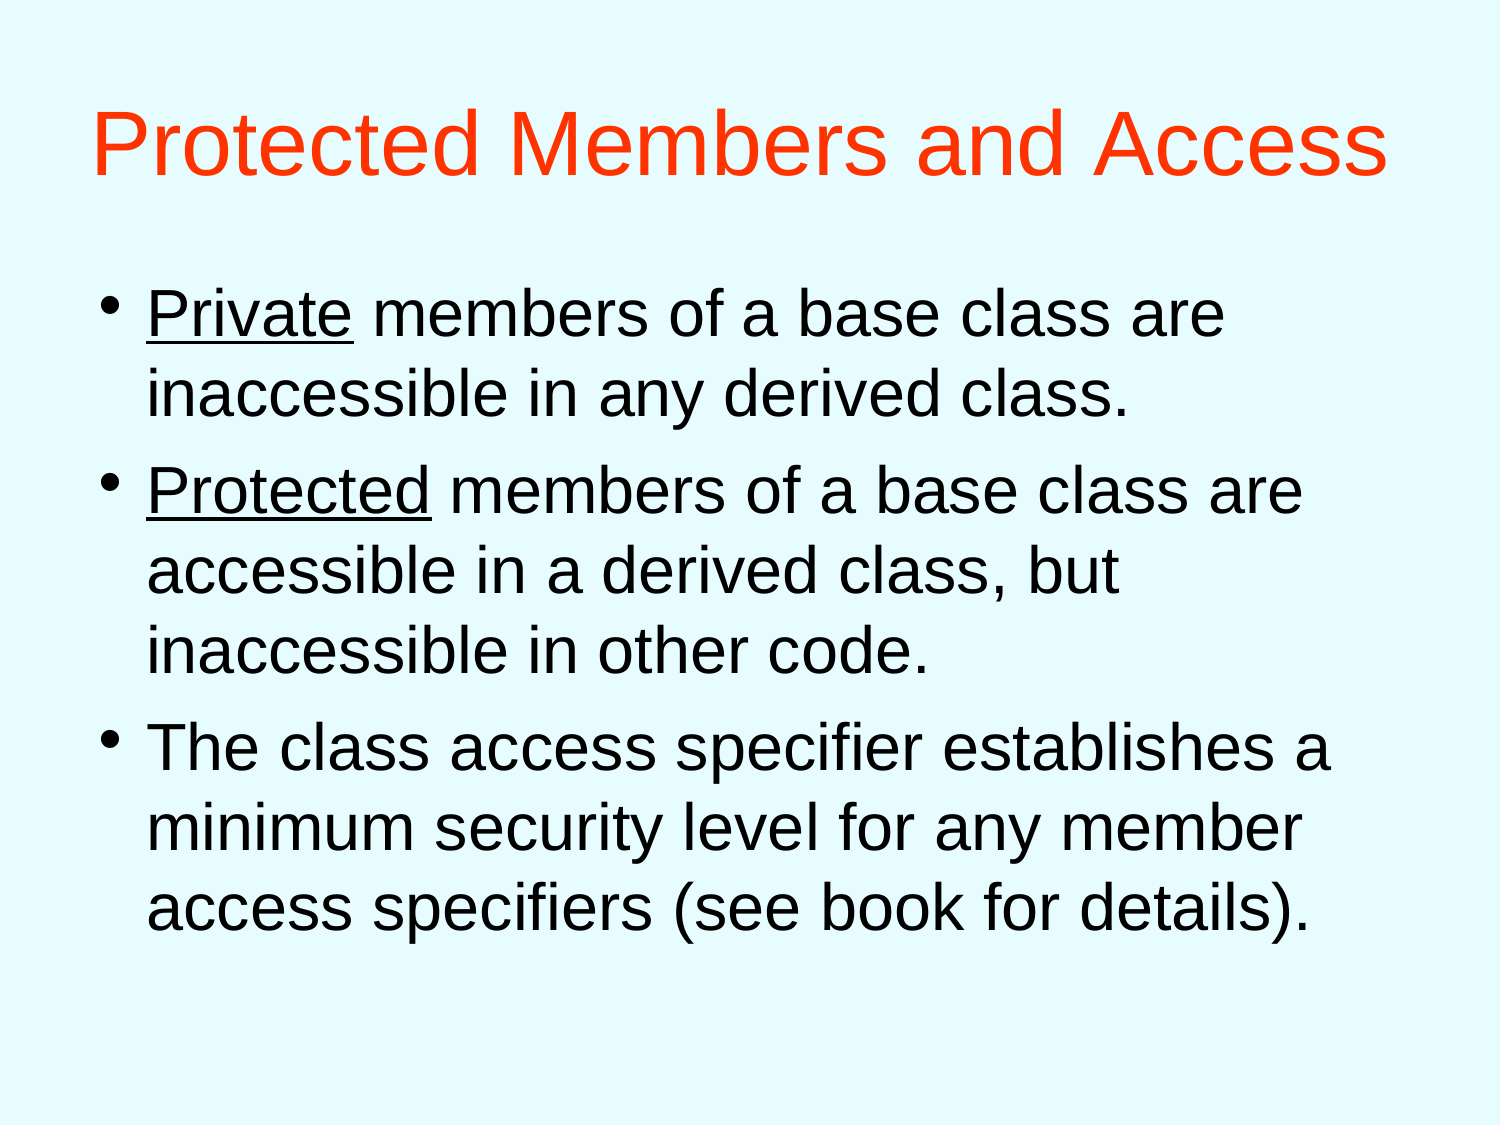

# Protected Members and Access
Private members of a base class are inaccessible in any derived class.
Protected members of a base class are accessible in a derived class, but inaccessible in other code.
The class access specifier establishes a minimum security level for any member access specifiers (see book for details).